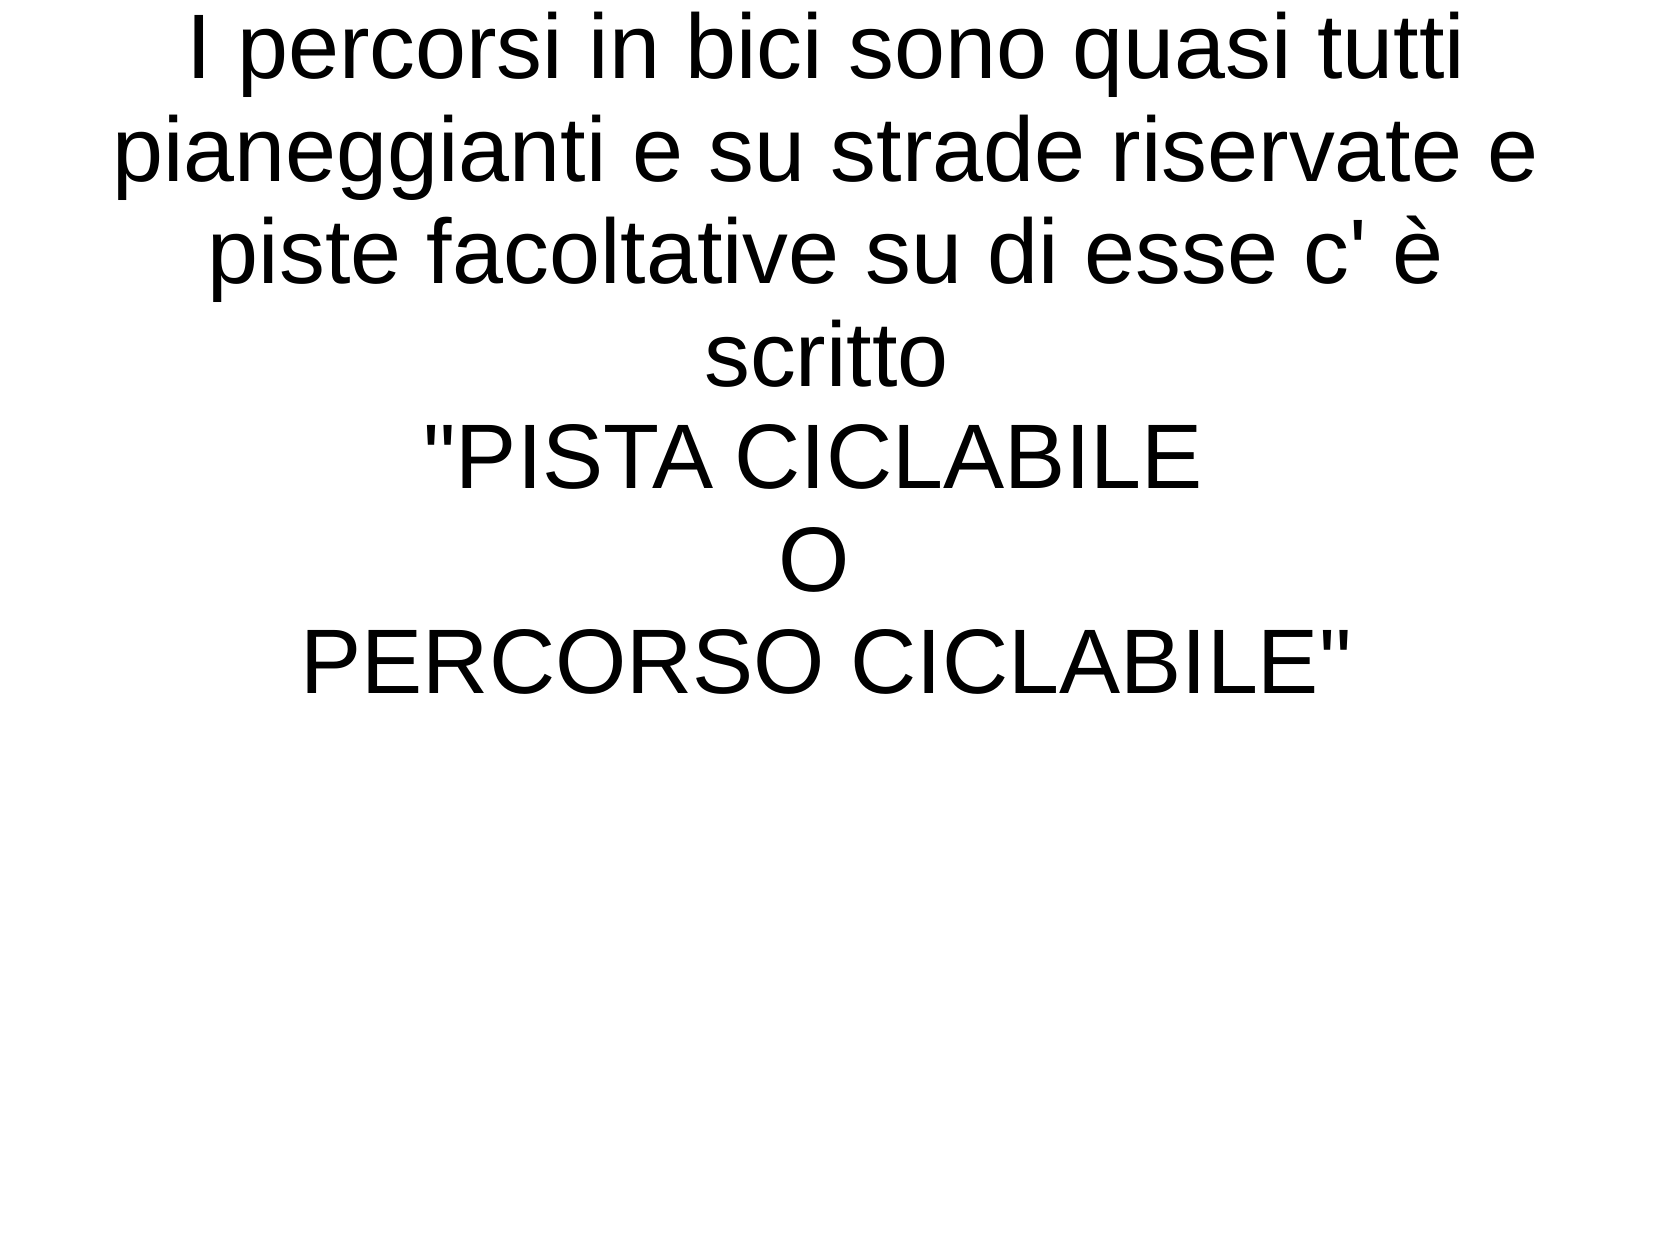

# I percorsi in bici sono quasi tutti pianeggianti e su strade riservate e piste facoltative su di esse c' è scritto "PISTA CICLABILE O PERCORSO CICLABILE"